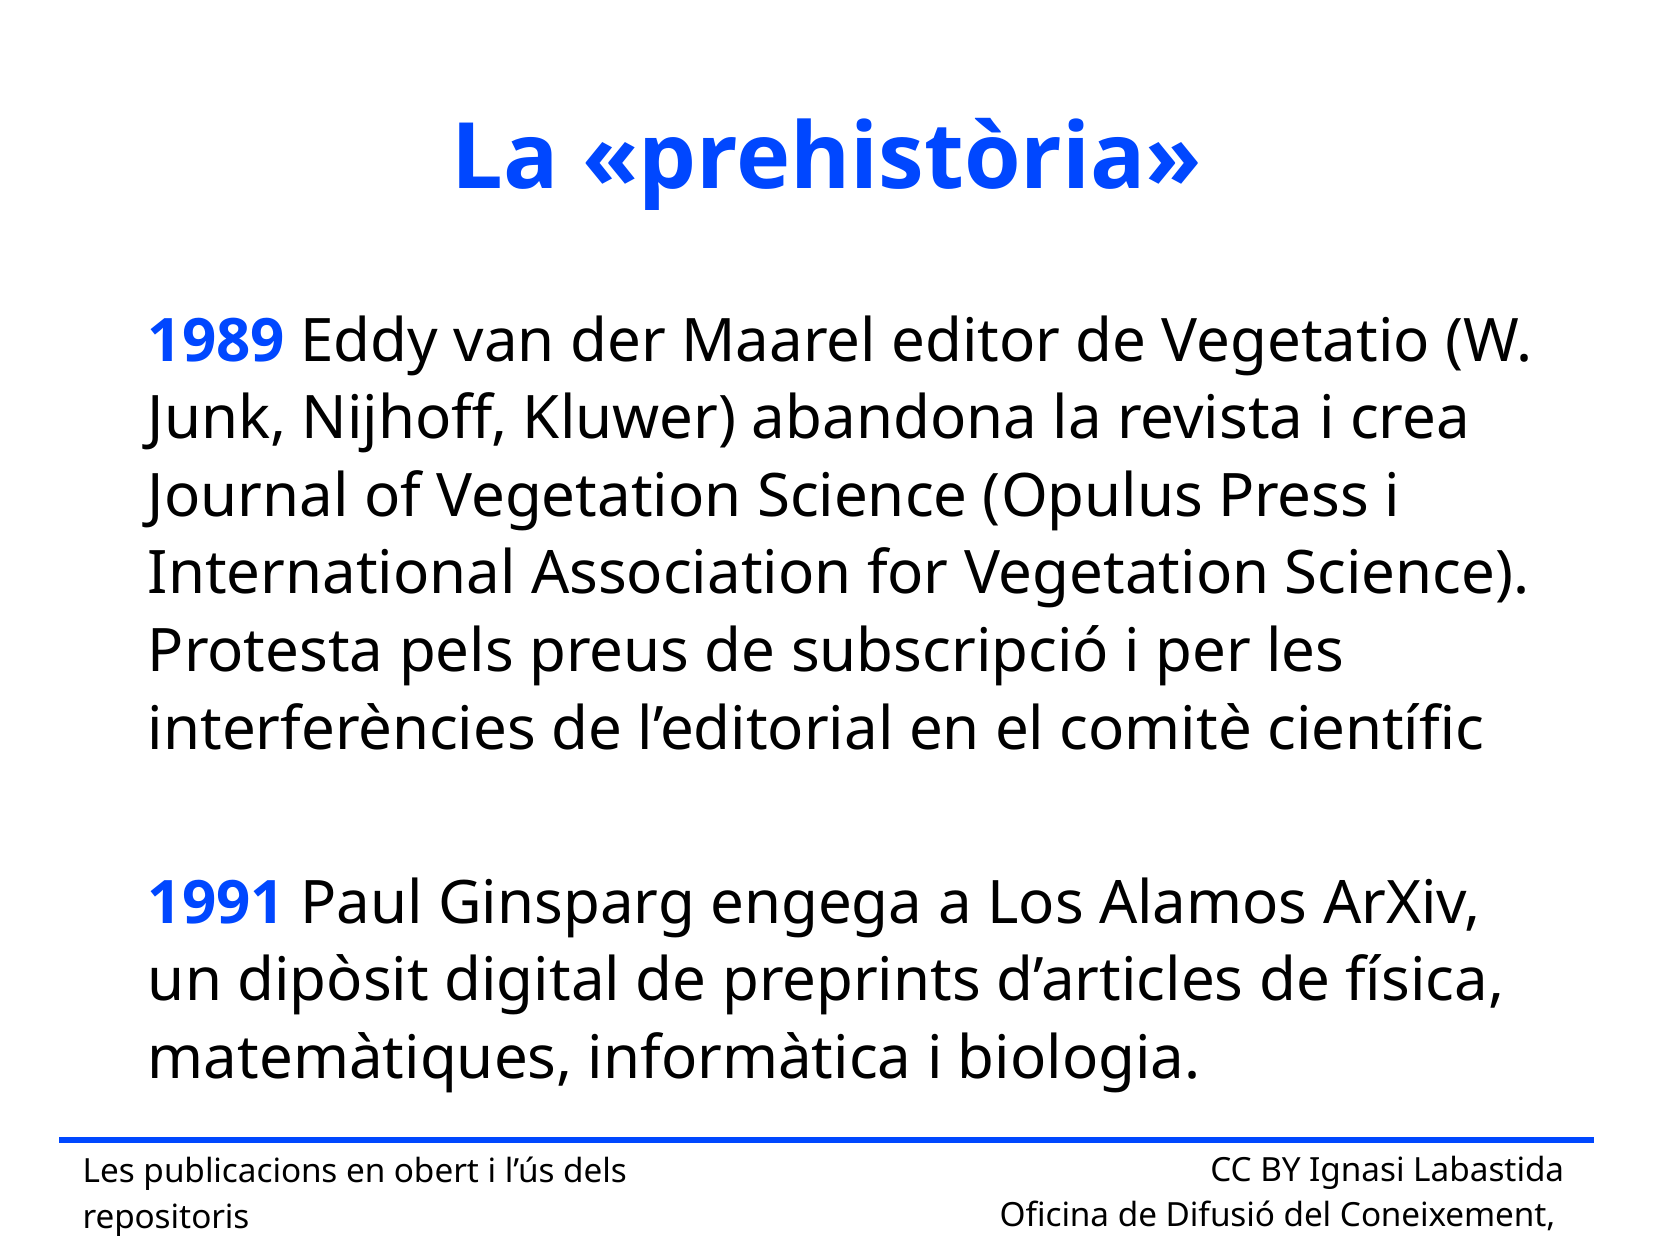

# La «prehistòria»
1989 Eddy van der Maarel editor de Vegetatio (W. Junk, Nijhoff, Kluwer) abandona la revista i crea Journal of Vegetation Science (Opulus Press i International Association for Vegetation Science). Protesta pels preus de subscripció i per les interferències de l’editorial en el comitè científic
1991 Paul Ginsparg engega a Los Alamos ArXiv, un dipòsit digital de preprints d’articles de física, matemàtiques, informàtica i biologia.